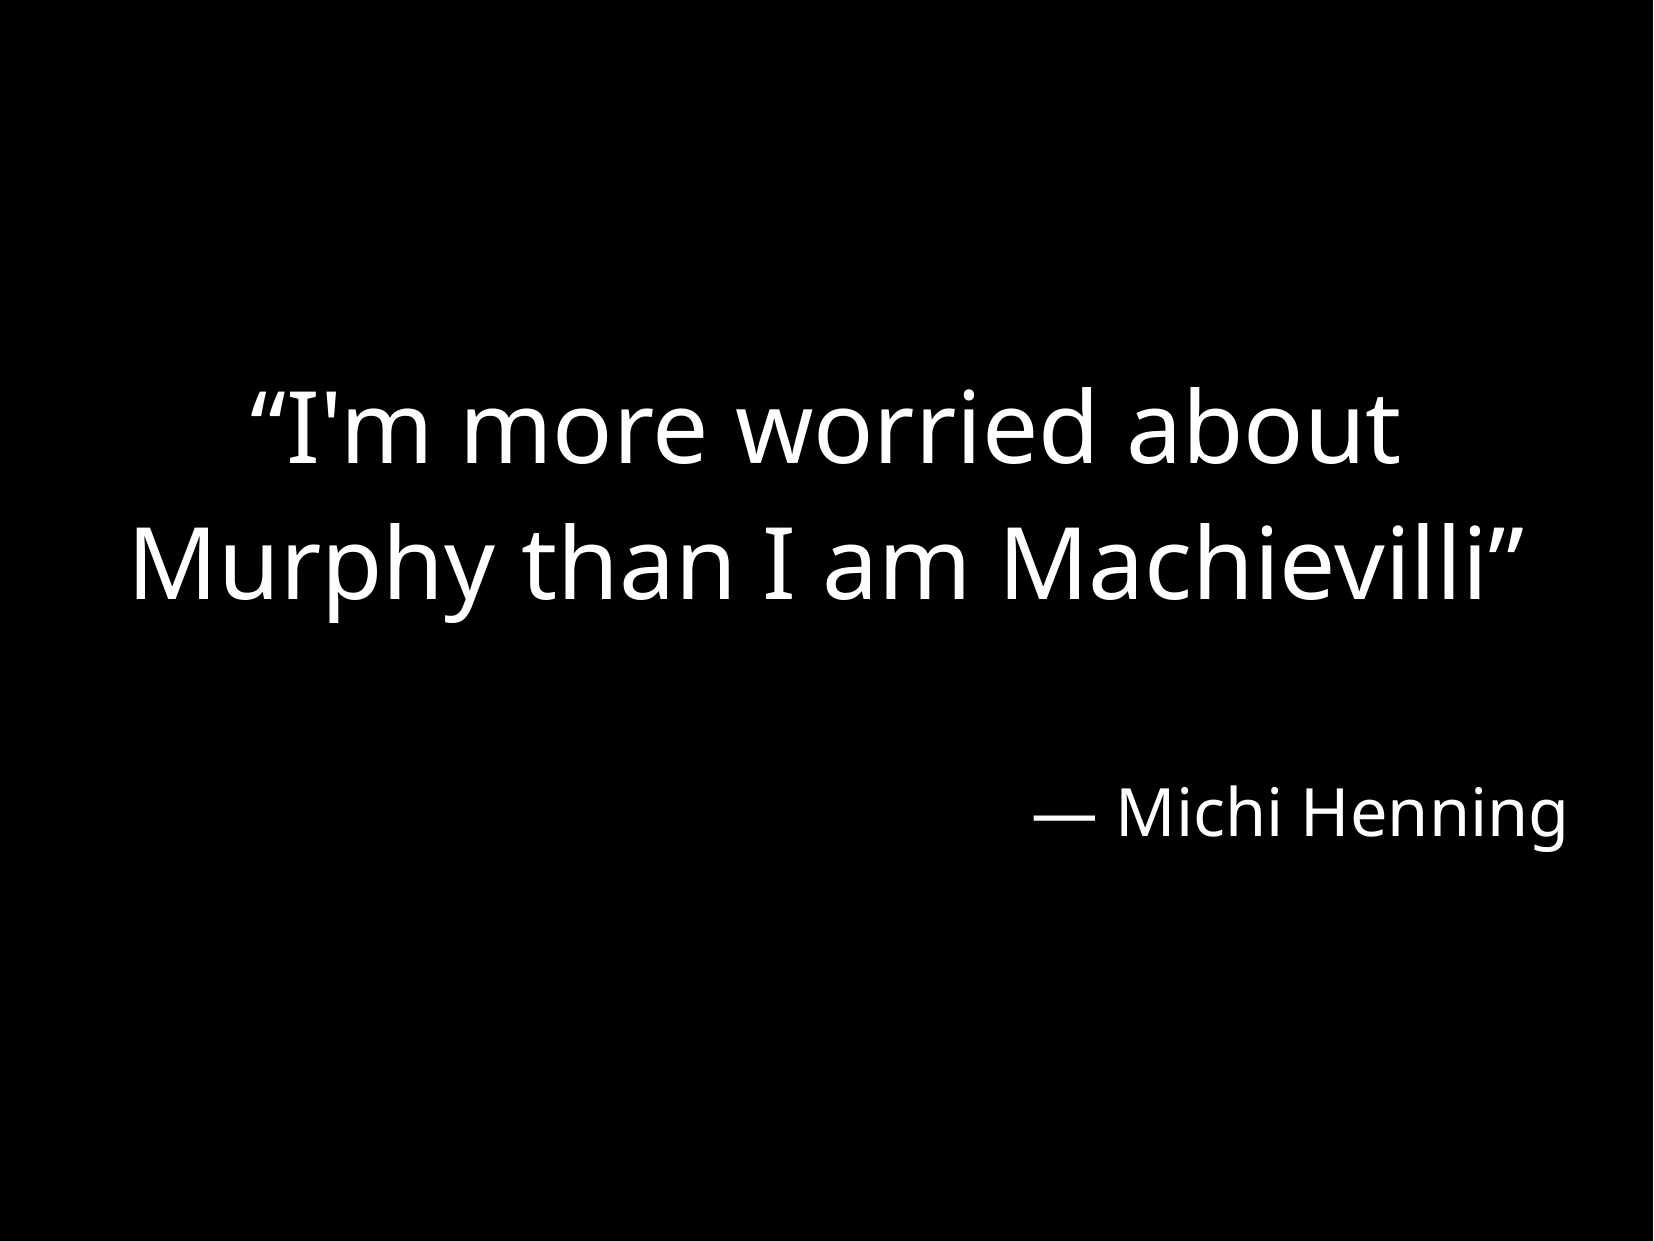

# “I'm more worried about Murphy than I am Machievilli”
— Michi Henning